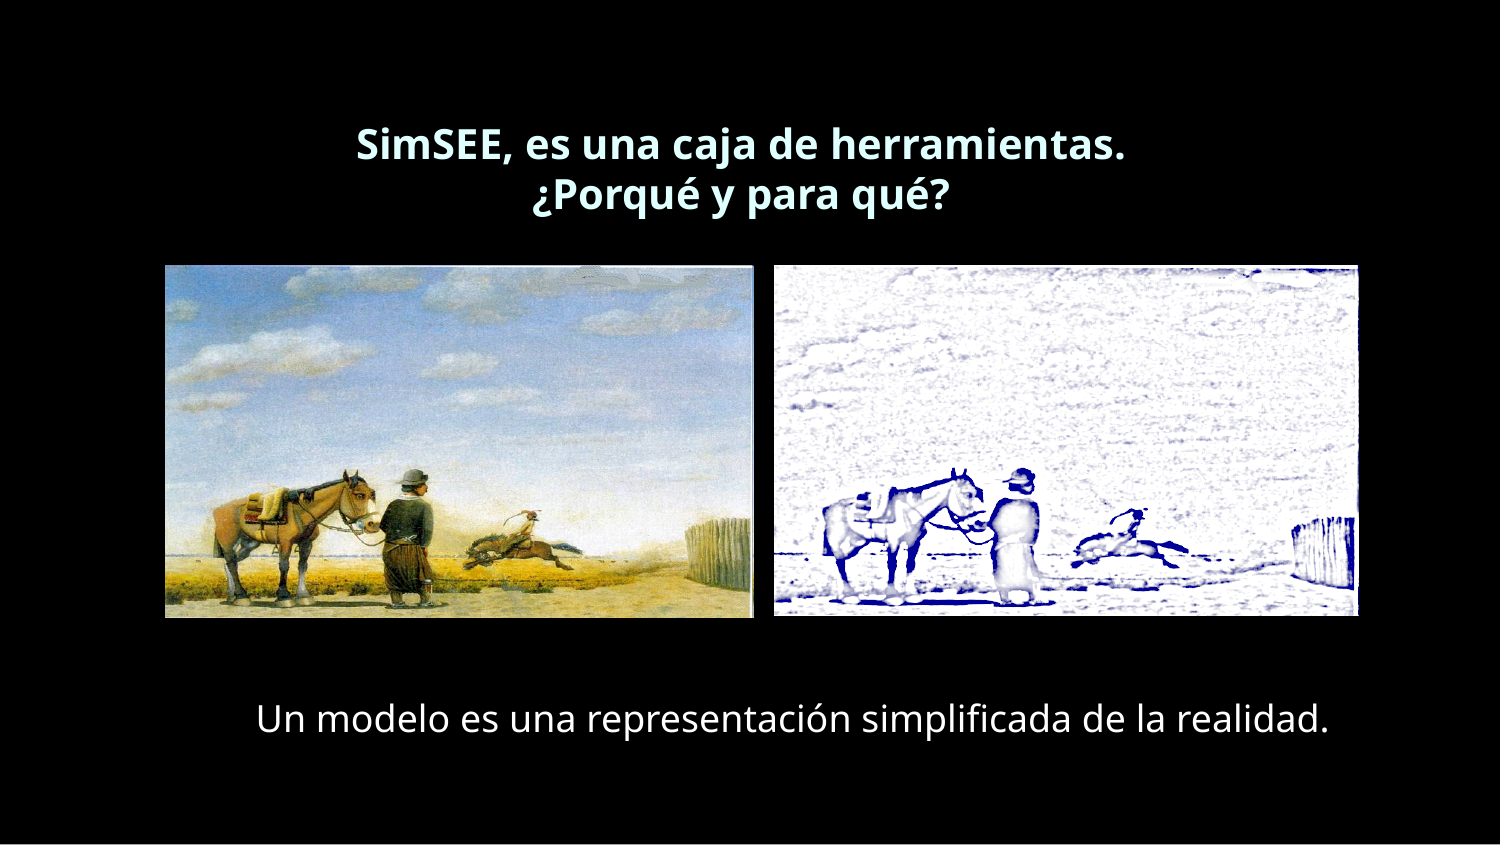

# SimSEE, es una caja de herramientas. ¿Porqué y para qué?
Un modelo es una representación simplificada de la realidad.